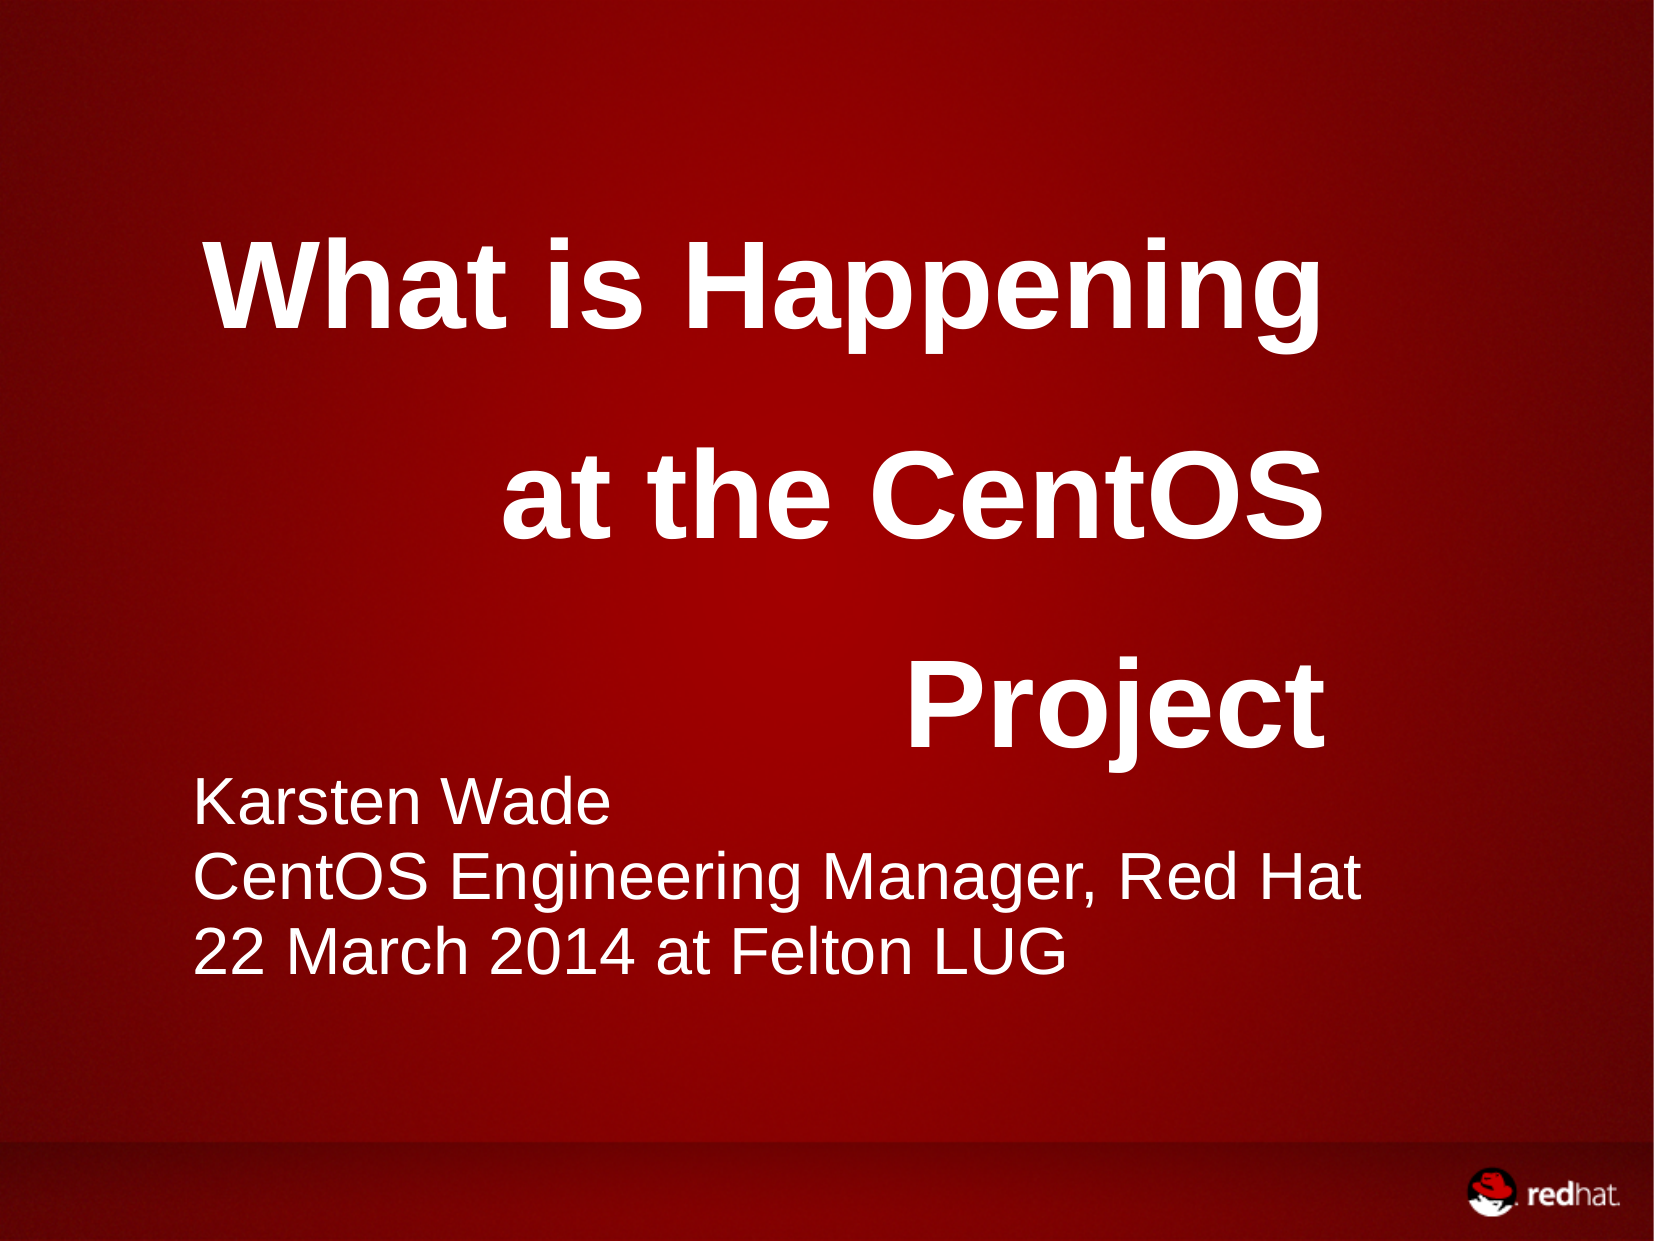

What is Happening at the CentOS Project
Karsten Wade
CentOS Engineering Manager, Red Hat
22 March 2014 at Felton LUG